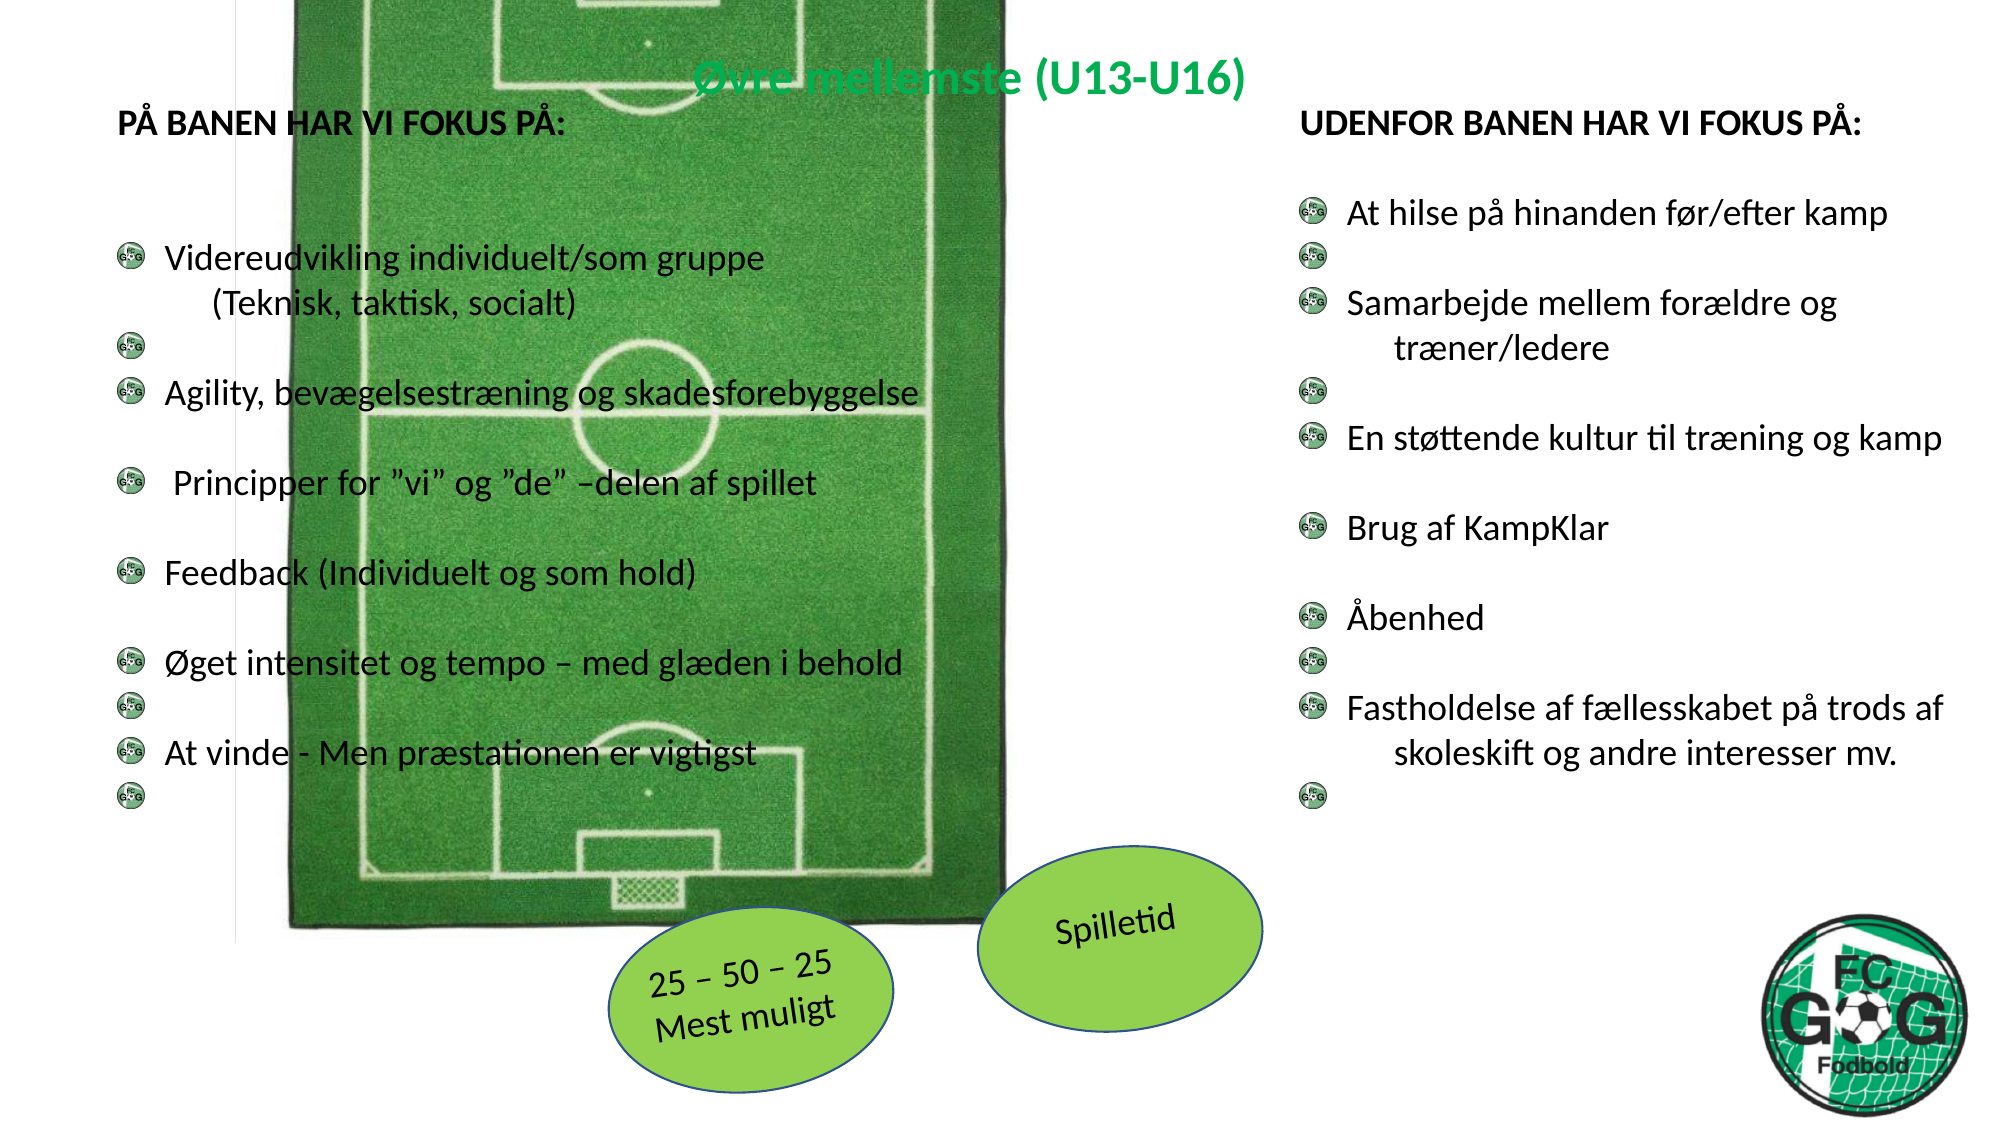

Øvre mellemste (U13-U16)
PÅ BANEN HAR VI FOKUS PÅ:
Videreudvikling individuelt/som gruppe
(Teknisk, taktisk, socialt)
Agility, bevægelsestræning og skadesforebyggelse
 Principper for ”vi” og ”de” –delen af spillet
Feedback (Individuelt og som hold)
Øget intensitet og tempo – med glæden i behold
At vinde - Men præstationen er vigtigst
UDENFOR BANEN HAR VI FOKUS PÅ:
At hilse på hinanden før/efter kamp
Samarbejde mellem forældre og træner/ledere
En støttende kultur til træning og kamp
Brug af KampKlar
Åbenhed
Fastholdelse af fællesskabet på trods af skoleskift og andre interesser mv.
Spilletid
25 – 50 – 25
Mest muligt